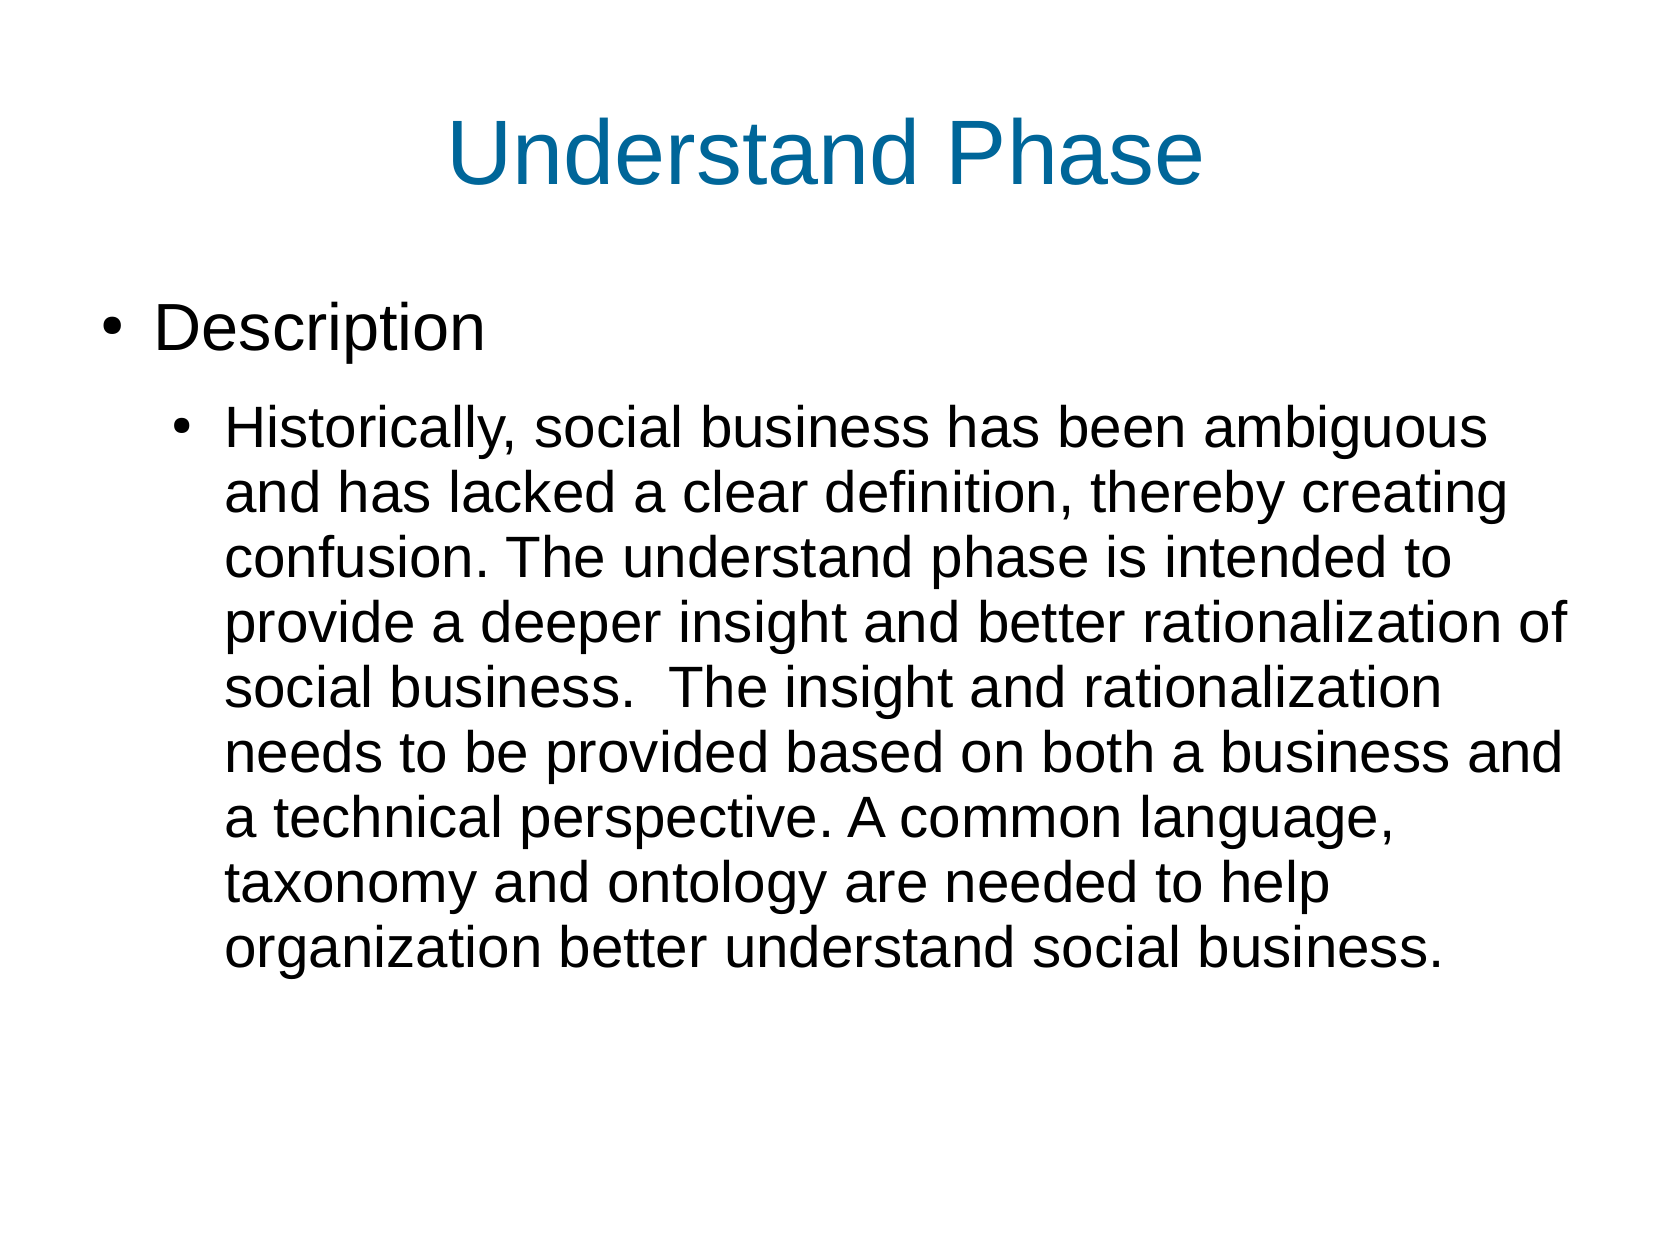

# Understand Phase
Description
Historically, social business has been ambiguous and has lacked a clear definition, thereby creating confusion. The understand phase is intended to provide a deeper insight and better rationalization of social business. The insight and rationalization needs to be provided based on both a business and a technical perspective. A common language, taxonomy and ontology are needed to help organization better understand social business.